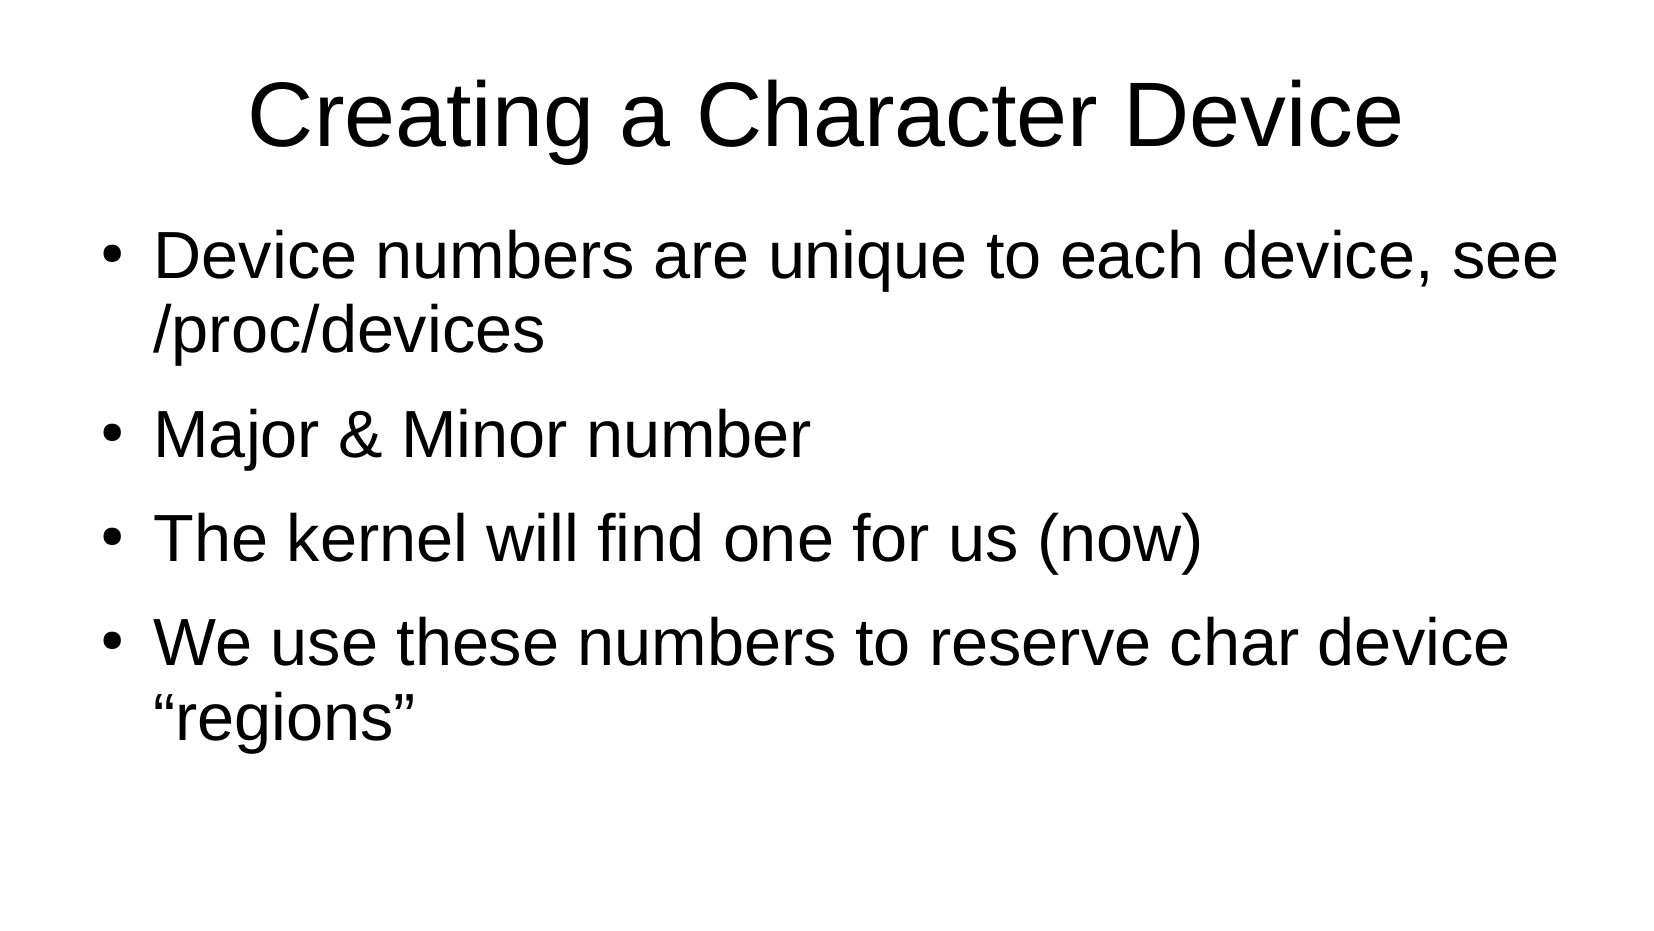

# Creating a Character Device
Device numbers are unique to each device, see /proc/devices
Major & Minor number
The kernel will find one for us (now)
We use these numbers to reserve char device “regions”